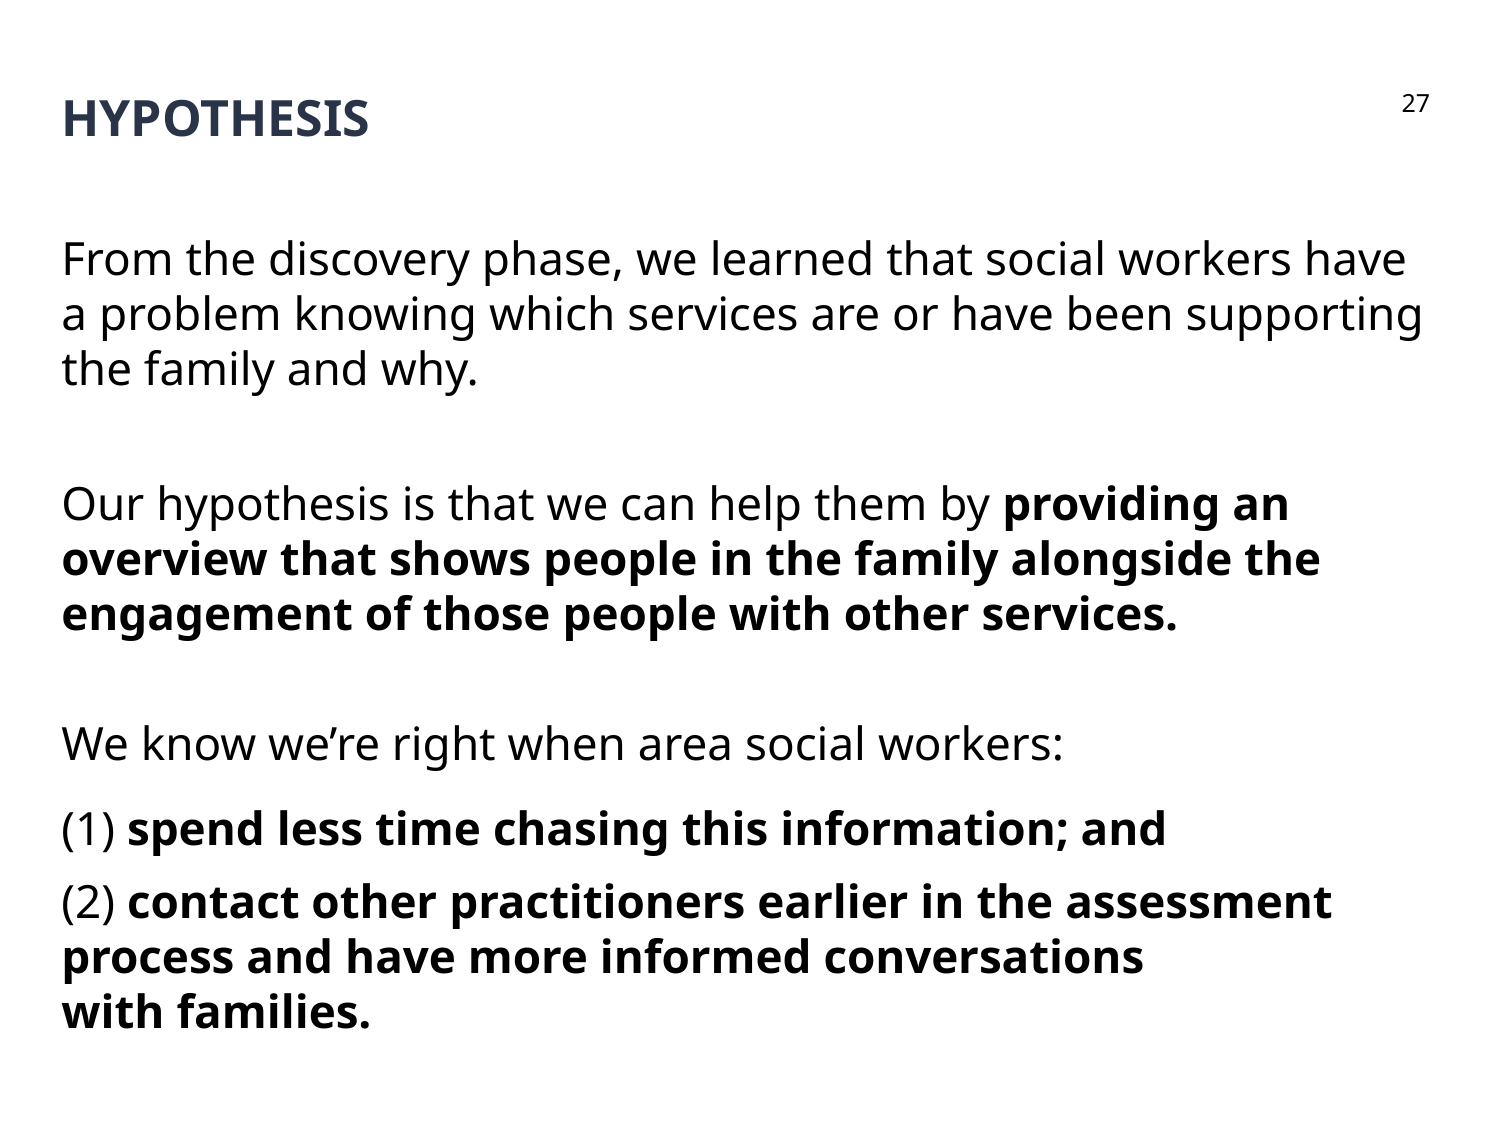

HYPOTHESIS
# From the discovery phase, we learned that social workers have a problem knowing which services are or have been supporting the family and why.
Our hypothesis is that we can help them by providing an overview that shows people in the family alongside the engagement of those people with other services.
We know we’re right when area social workers:
(1) spend less time chasing this information; and
(2) contact other practitioners earlier in the assessment process and have more informed conversations with families.